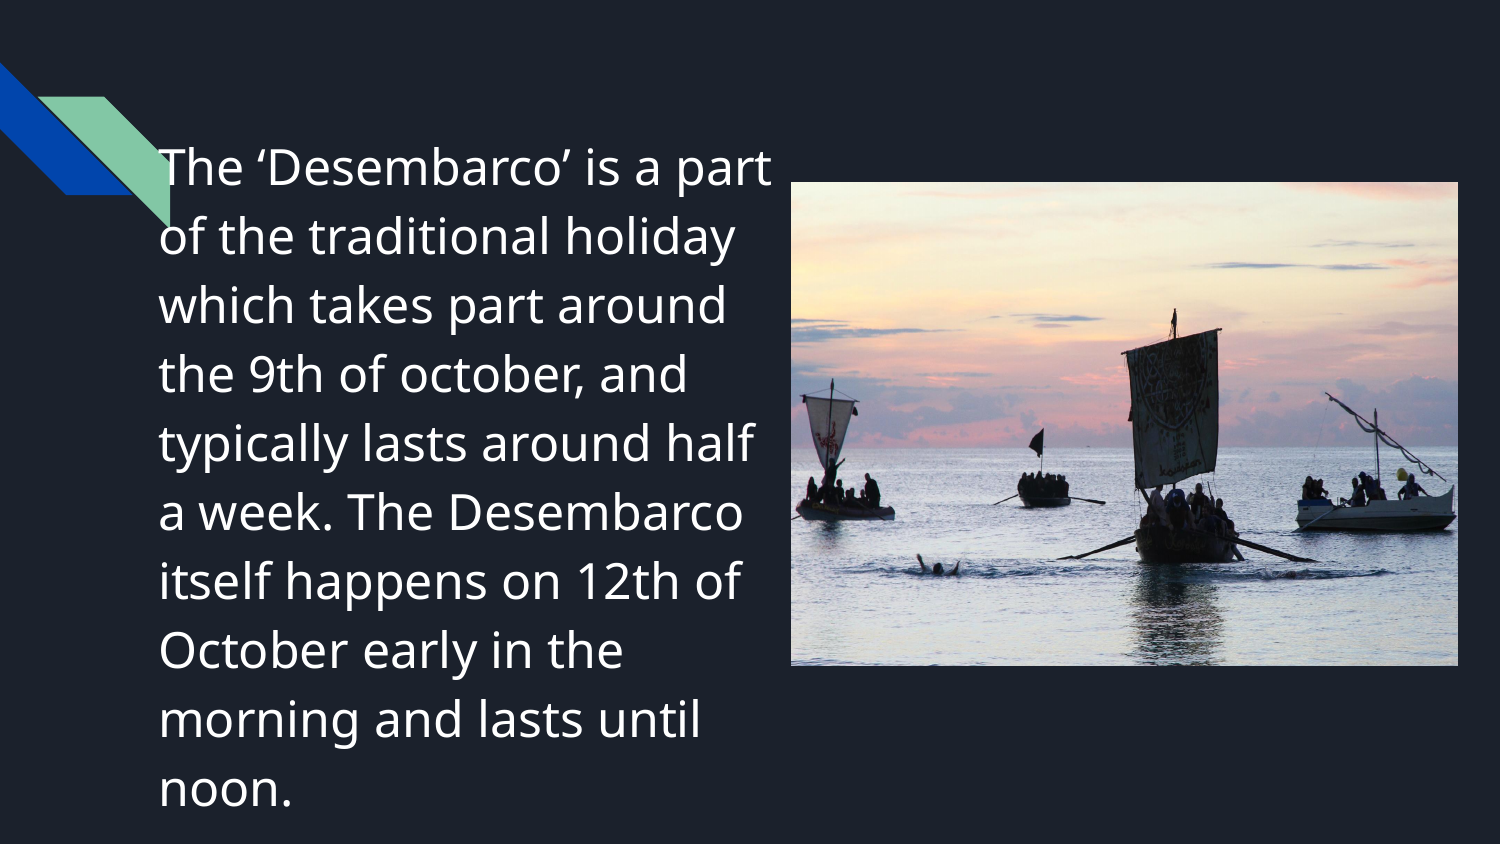

# The ‘Desembarco’ is a part of the traditional holiday which takes part around the 9th of october, and typically lasts around half a week. The Desembarco itself happens on 12th of October early in the morning and lasts until noon.